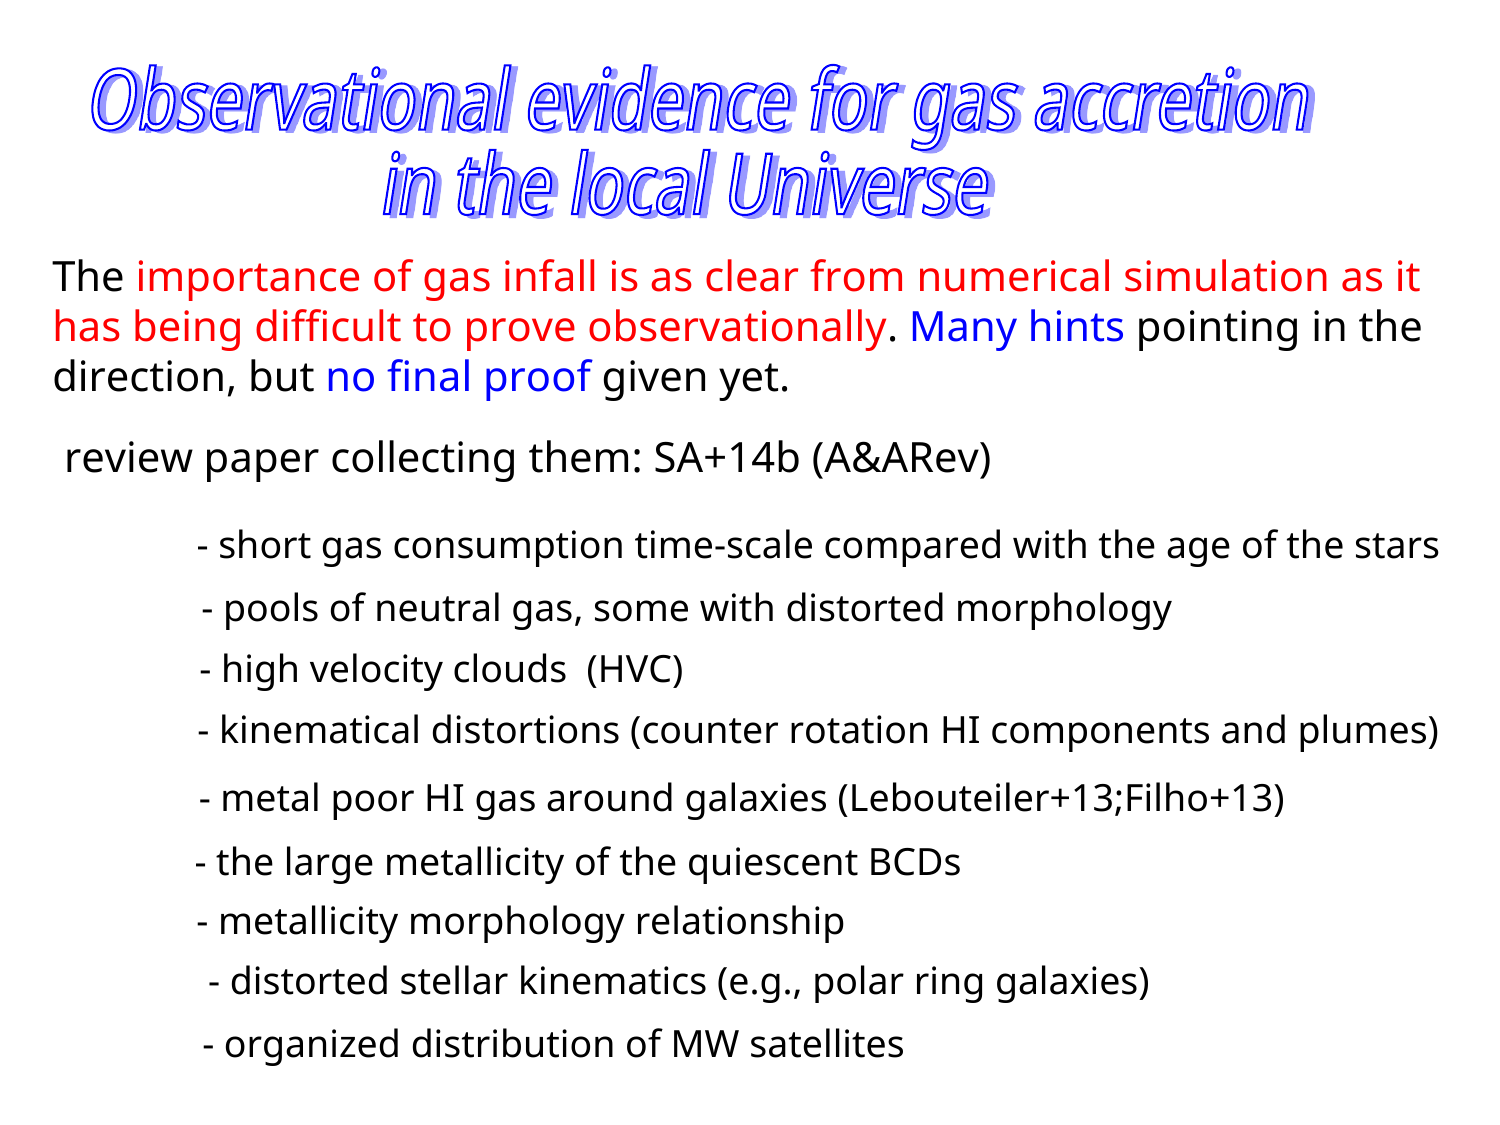

Observational evidence for gas accretion
in the local Universe
The importance of gas infall is as clear from numerical simulation as it has being difficult to prove observationally. Many hints pointing in the direction, but no final proof given yet.
review paper collecting them: SA+14b (A&ARev)
- short gas consumption time-scale compared with the age of the stars
- pools of neutral gas, some with distorted morphology
- high velocity clouds (HVC)
- kinematical distortions (counter rotation HI components and plumes)
- metal poor HI gas around galaxies (Lebouteiler+13;Filho+13)
- the large metallicity of the quiescent BCDs
- metallicity morphology relationship
- distorted stellar kinematics (e.g., polar ring galaxies)
- organized distribution of MW satellites